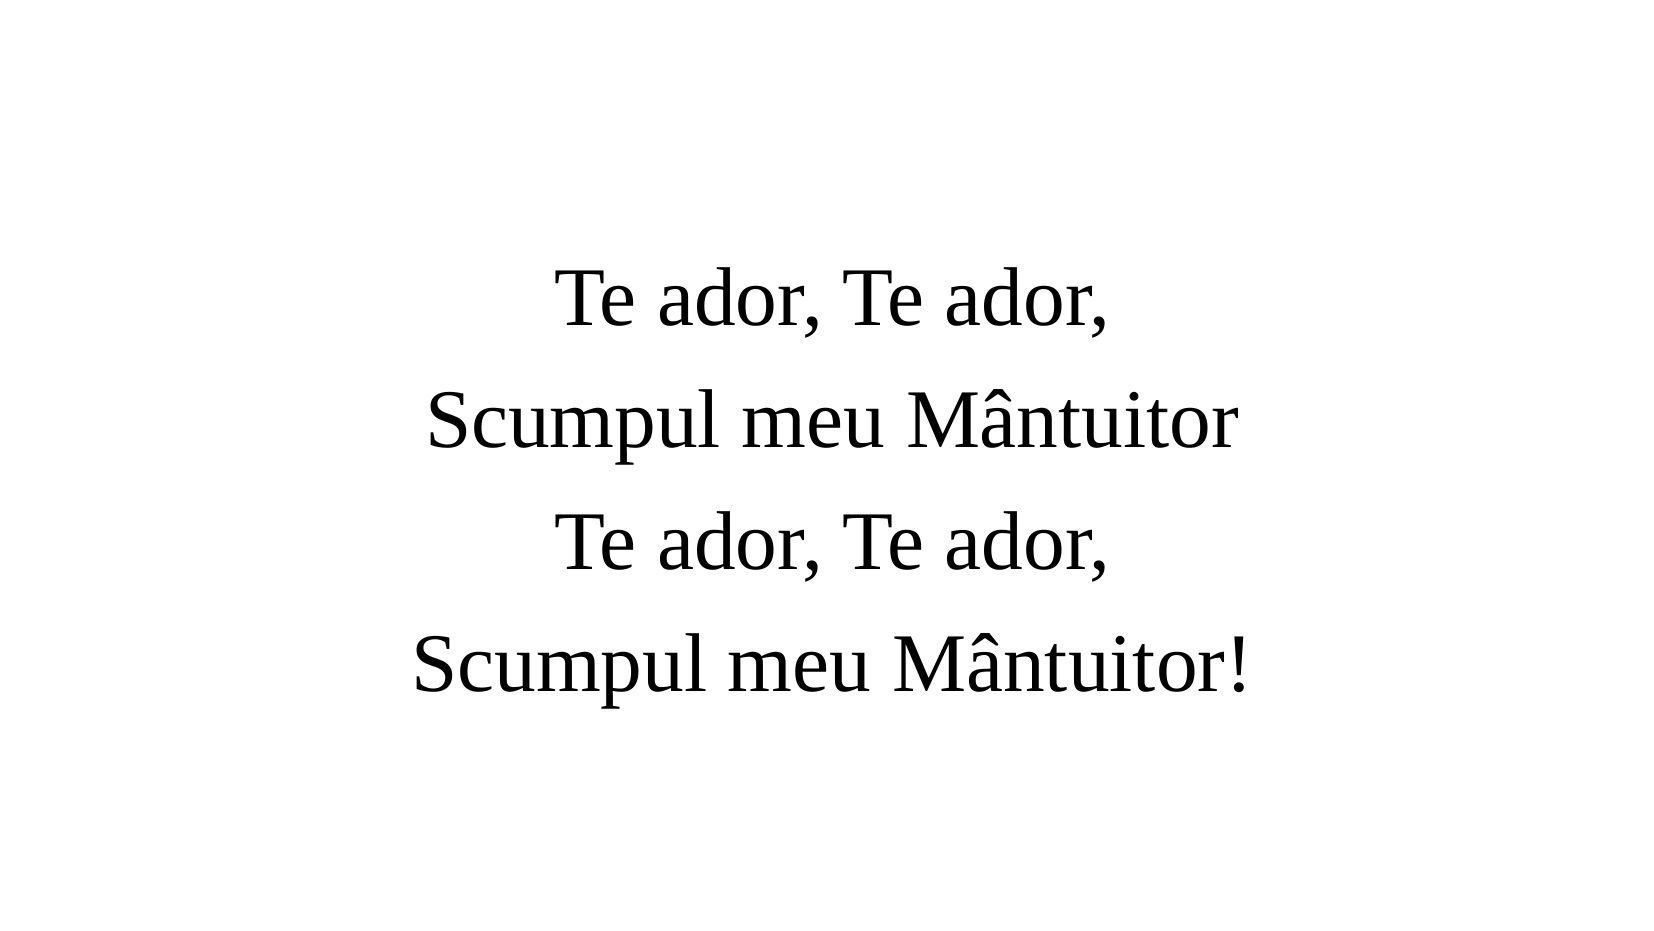

# Te ador, Te ador,
Scumpul meu Mântuitor
Te ador, Te ador,
Scumpul meu Mântuitor!